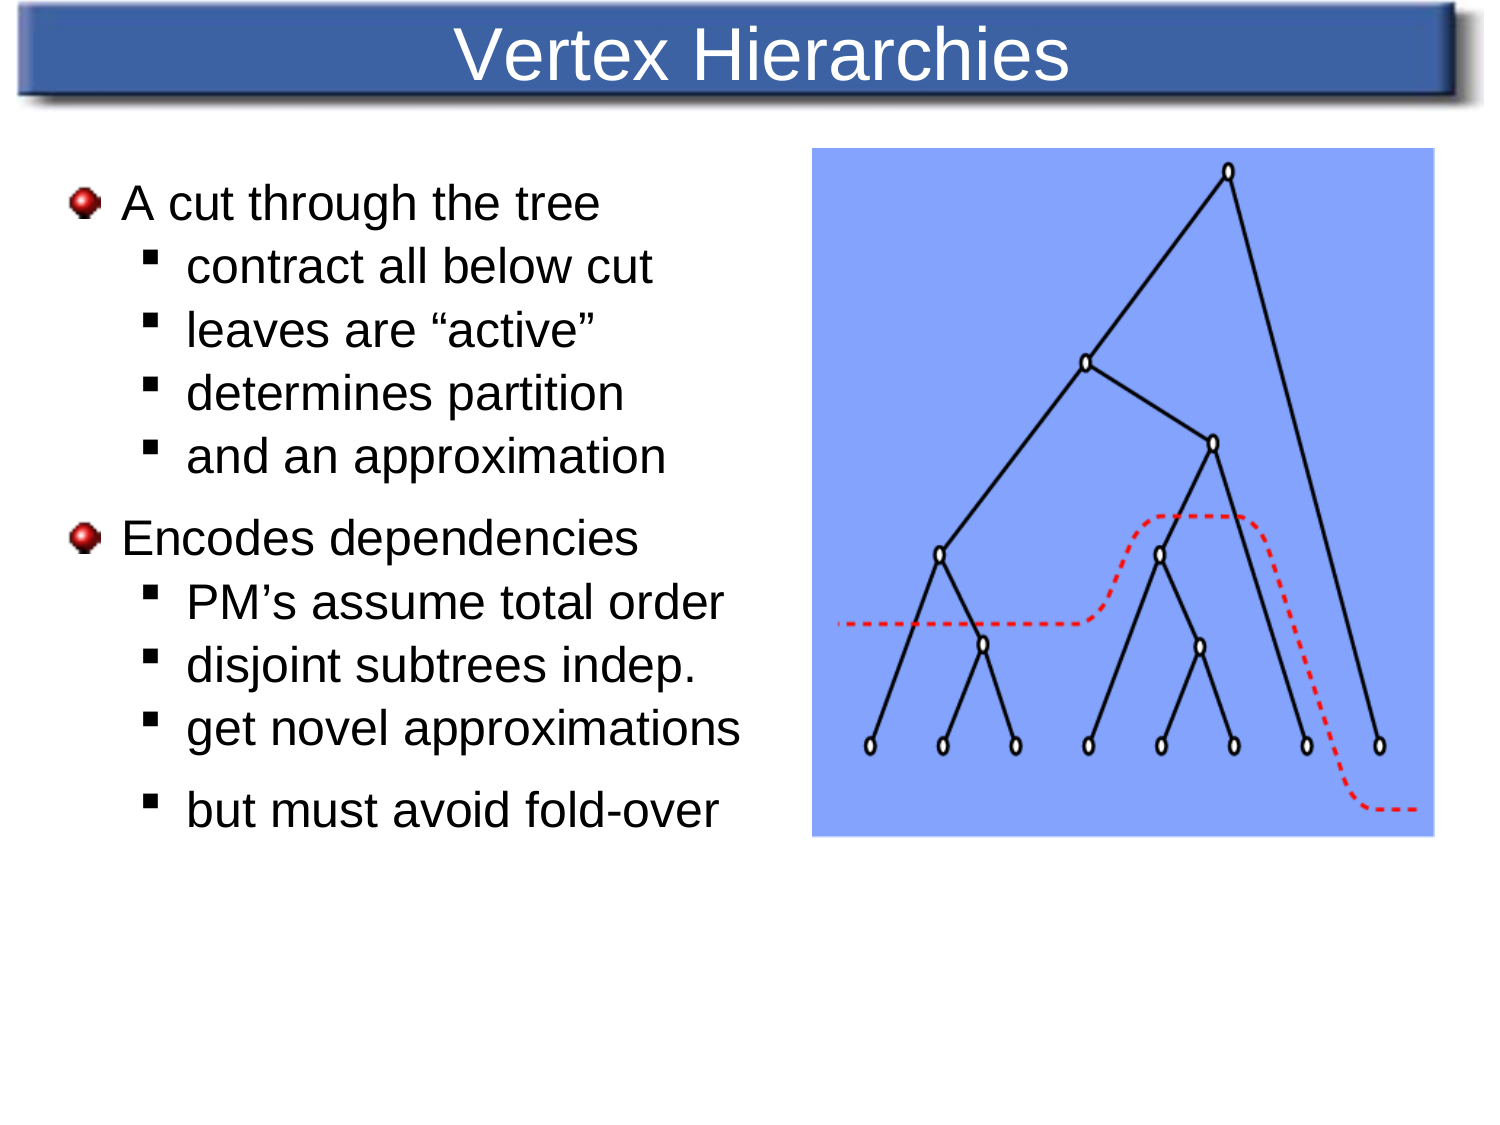

# Vertex Hierarchies
A cut through the tree
contract all below cut
leaves are “active”
determines partition
and an approximation
Encodes dependencies
PM’s assume total order
disjoint subtrees indep.
get novel approximations
but must avoid fold-over